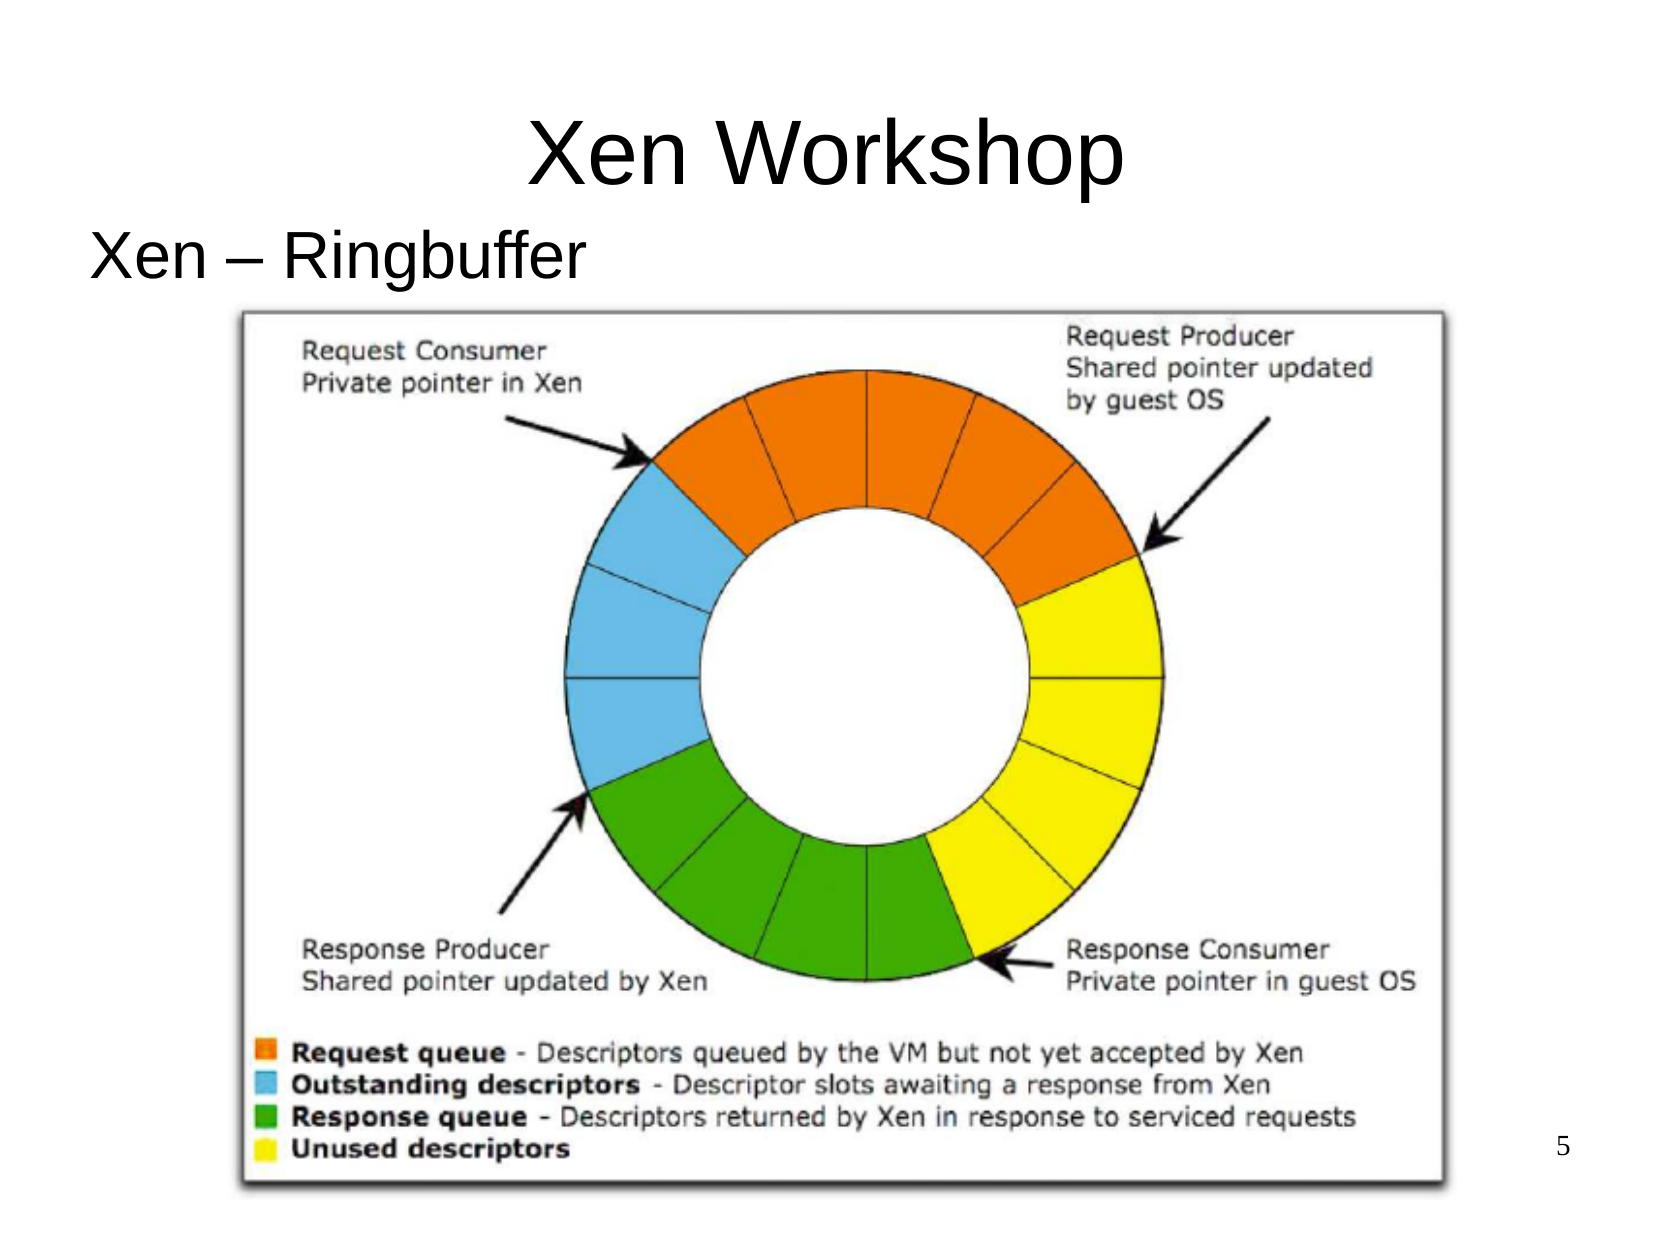

# Xen Workshop
Xen – Ringbuffer
5